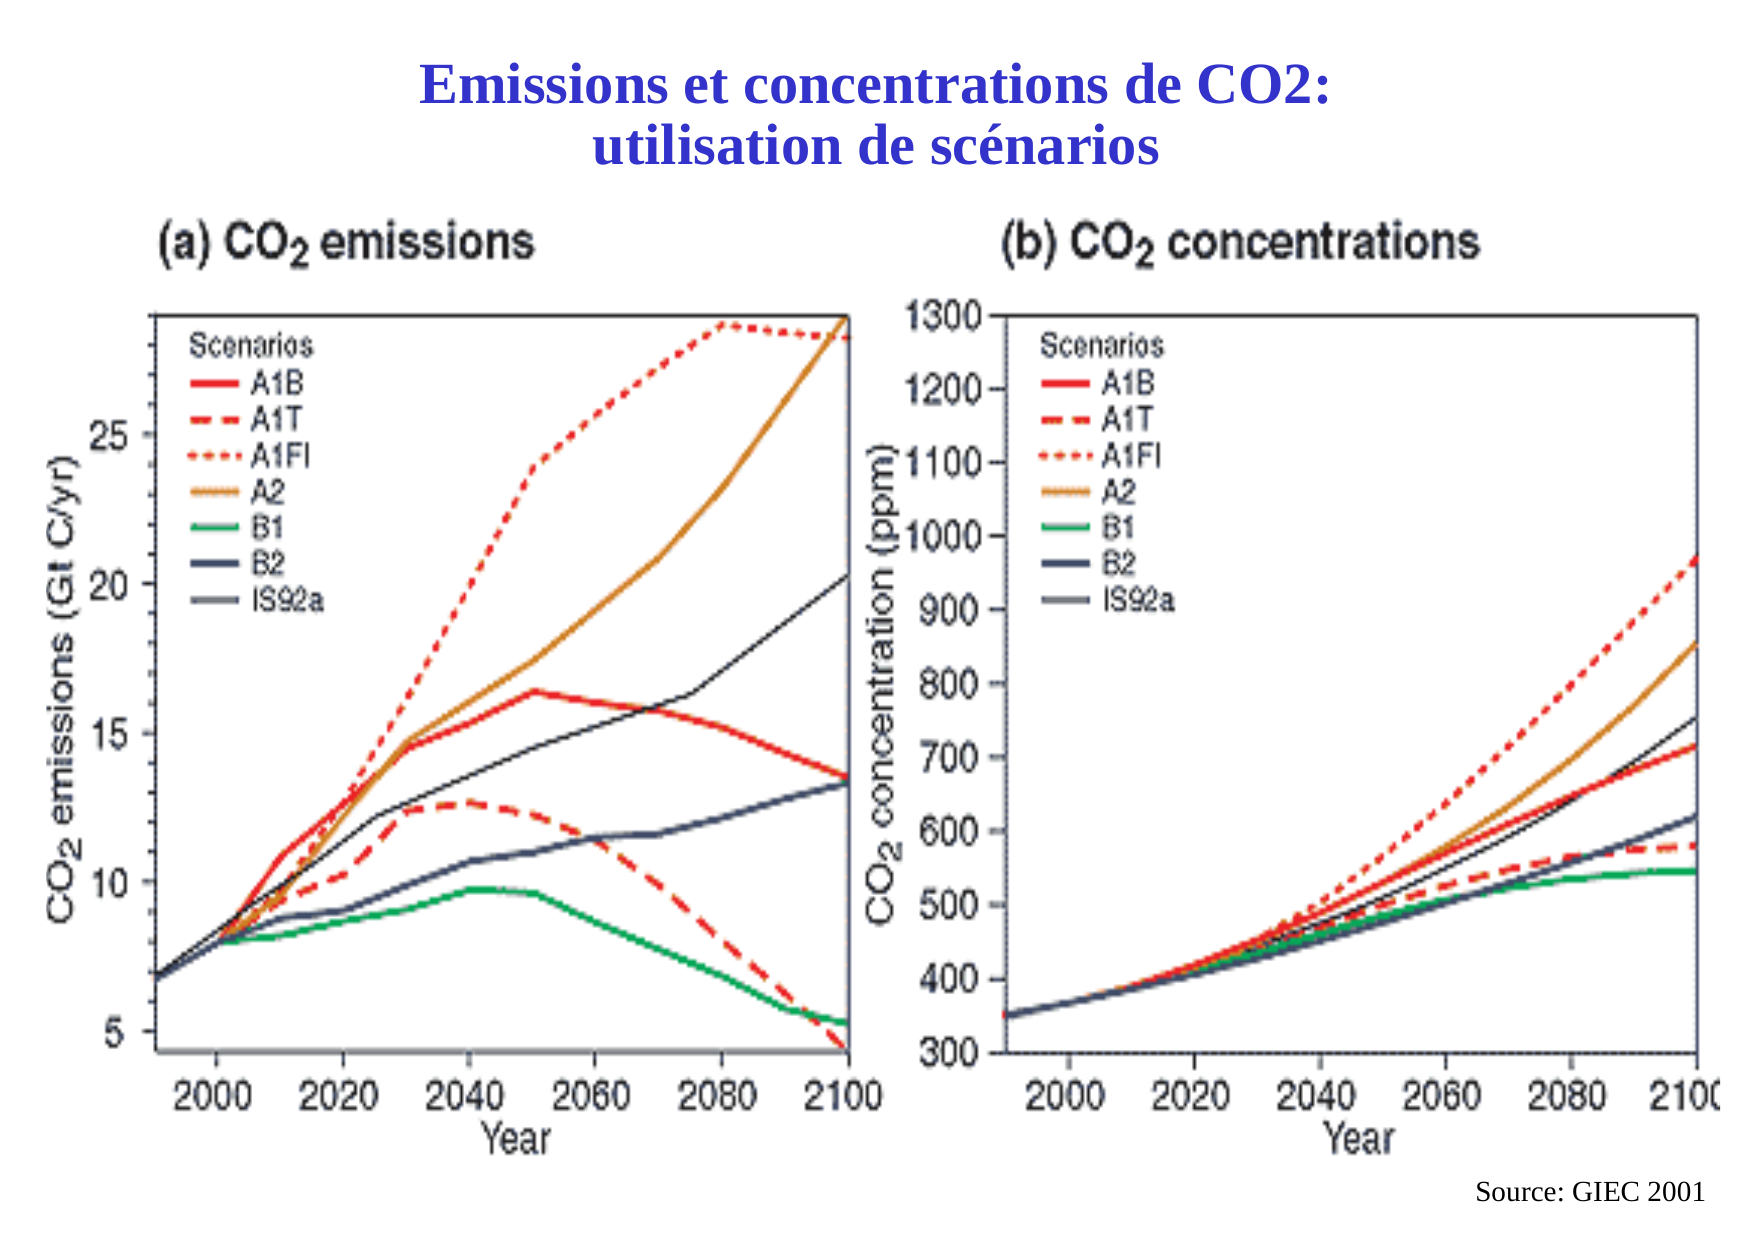

Emissions et concentrations de CO2:
utilisation de scénarios
Source: GIEC 2001